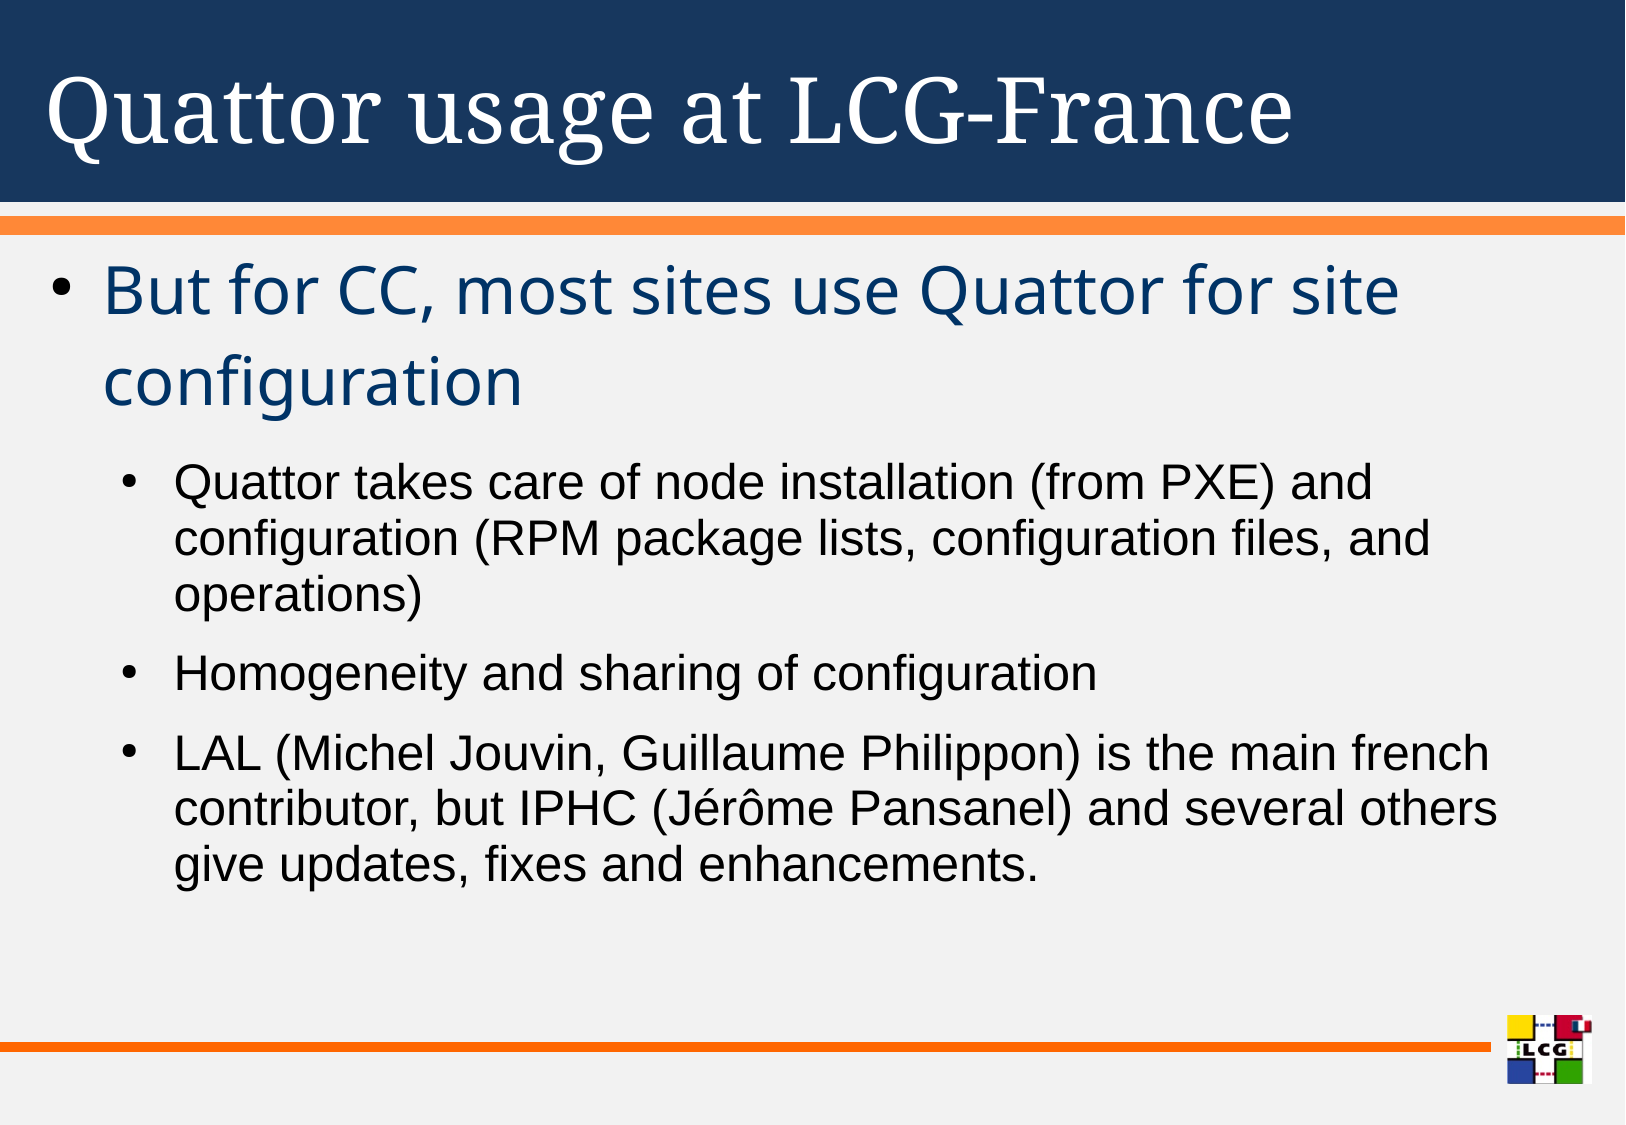

# Quattor usage at LCG-France
But for CC, most sites use Quattor for site configuration
Quattor takes care of node installation (from PXE) and configuration (RPM package lists, configuration files, and operations)
Homogeneity and sharing of configuration
LAL (Michel Jouvin, Guillaume Philippon) is the main french contributor, but IPHC (Jérôme Pansanel) and several others give updates, fixes and enhancements.